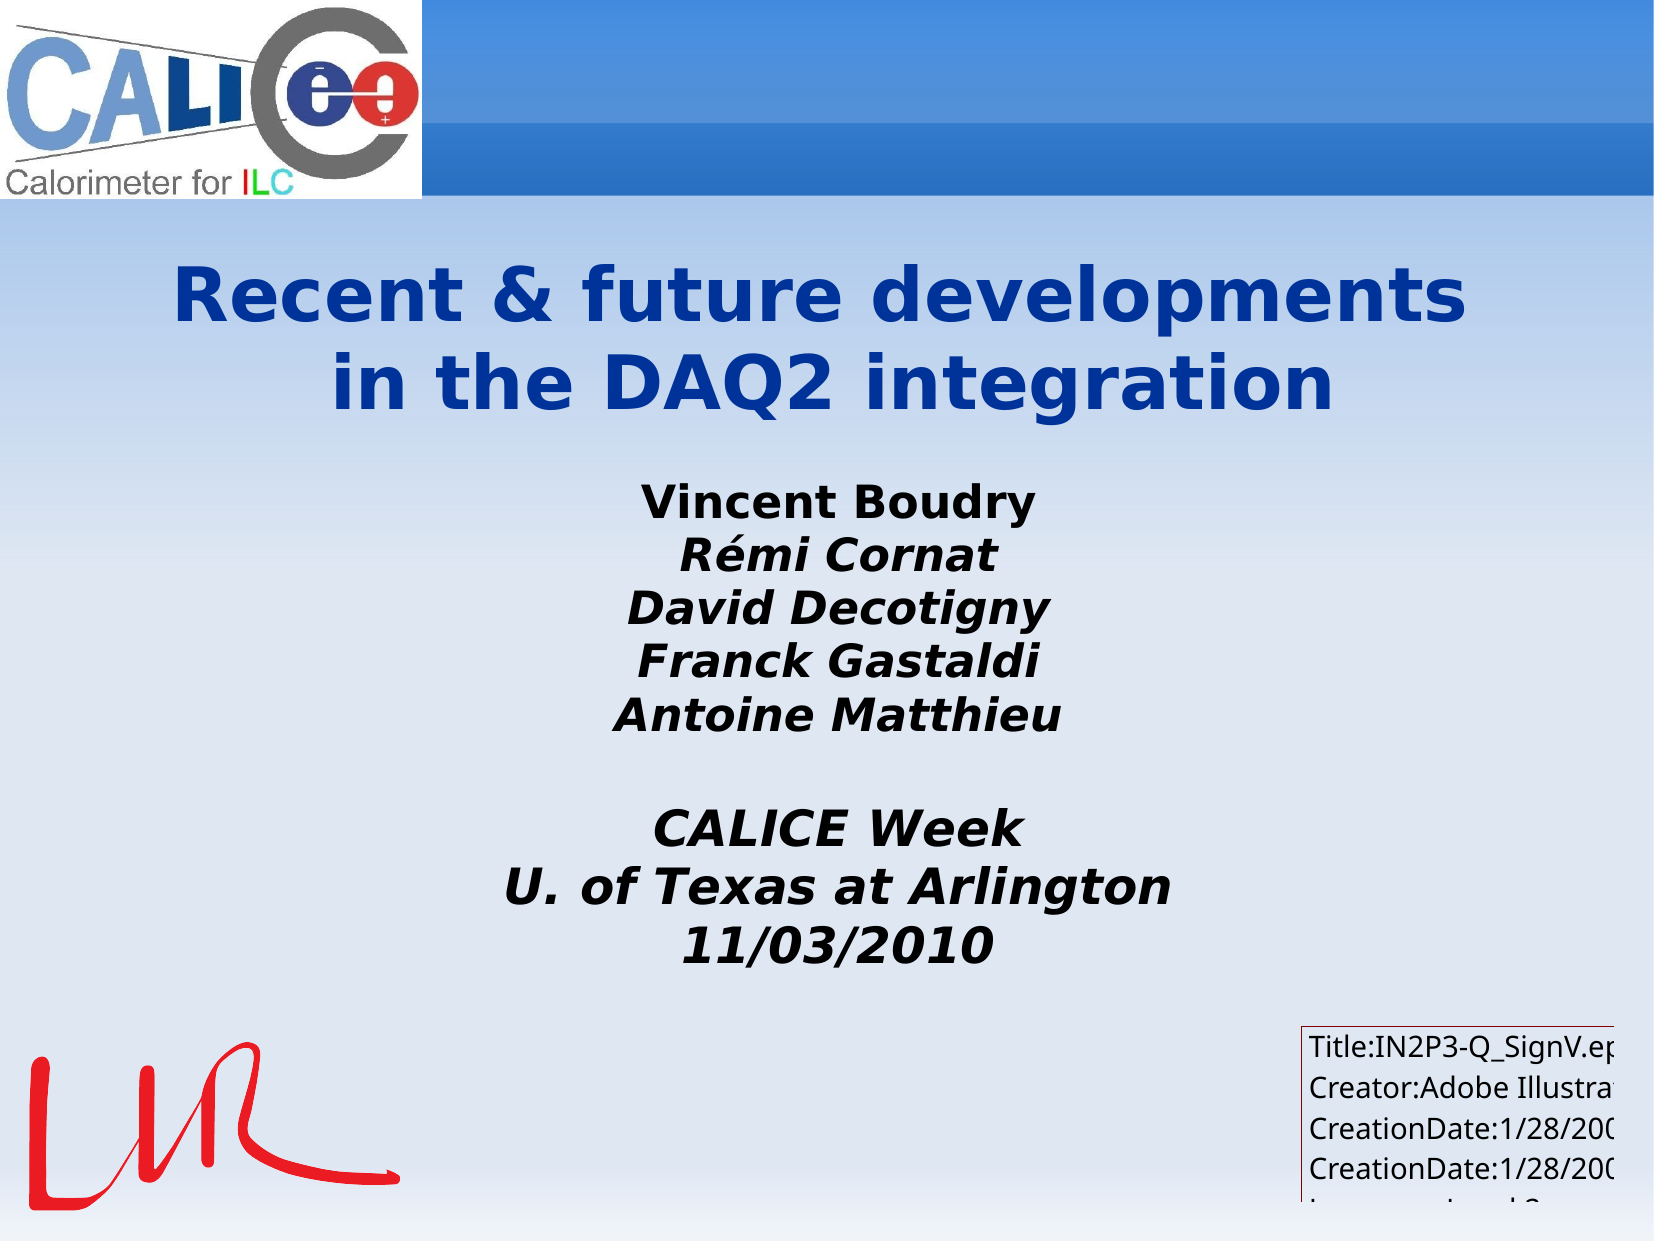

Recent & future developments
in the DAQ2 integration
# Vincent Boudry
Rémi Cornat
David Decotigny
Franck Gastaldi
Antoine Matthieu
CALICE Week
U. of Texas at Arlington
11/03/2010